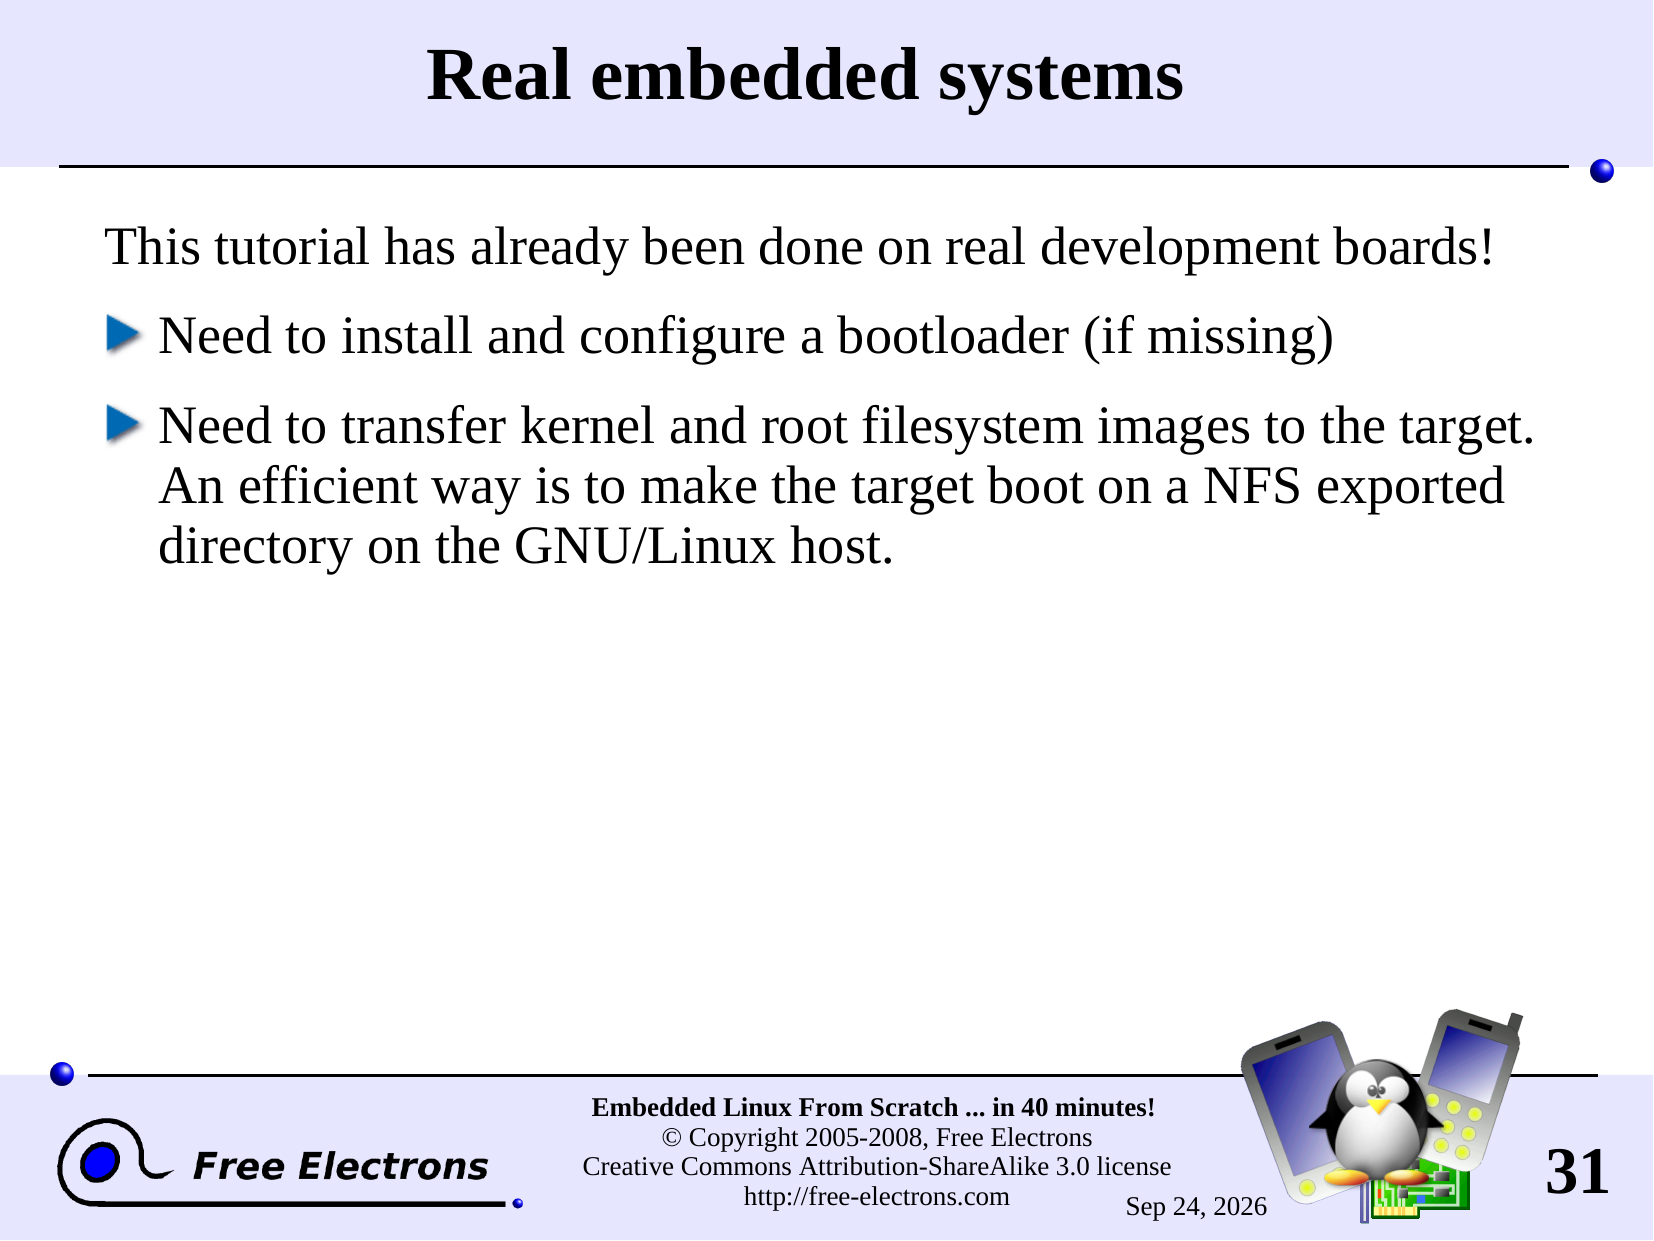

# Real embedded systems
This tutorial has already been done on real development boards!
Need to install and configure a bootloader (if missing)
Need to transfer kernel and root filesystem images to the target. An efficient way is to make the target boot on a NFS exported directory on the GNU/Linux host.